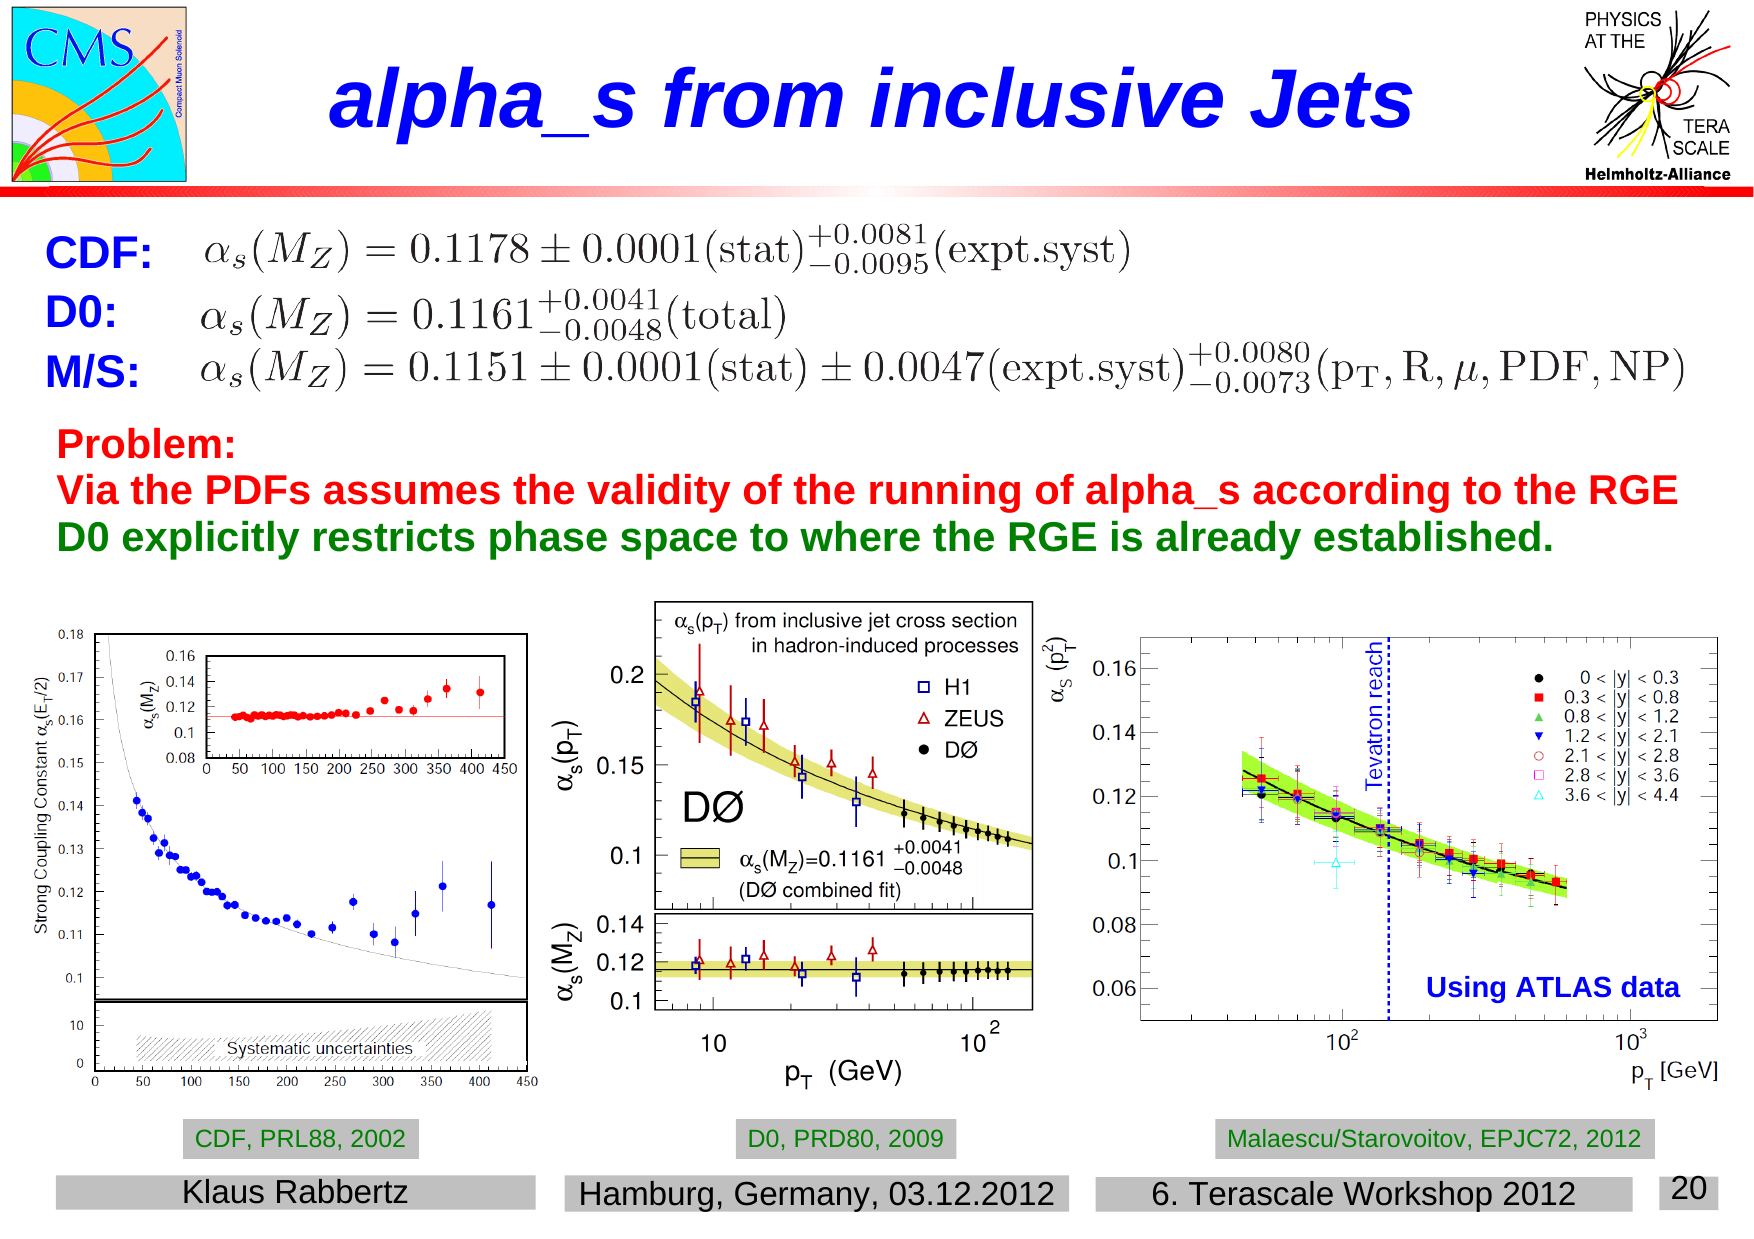

# alpha_s from inclusive Jets
CDF:
D0:
M/S:
Problem:
Via the PDFs assumes the validity of the running of alpha_s according to the RGE
D0 explicitly restricts phase space to where the RGE is already established.
Using ATLAS data
CDF, PRL88, 2002
D0, PRD80, 2009
Malaescu/Starovoitov, EPJC72, 2012